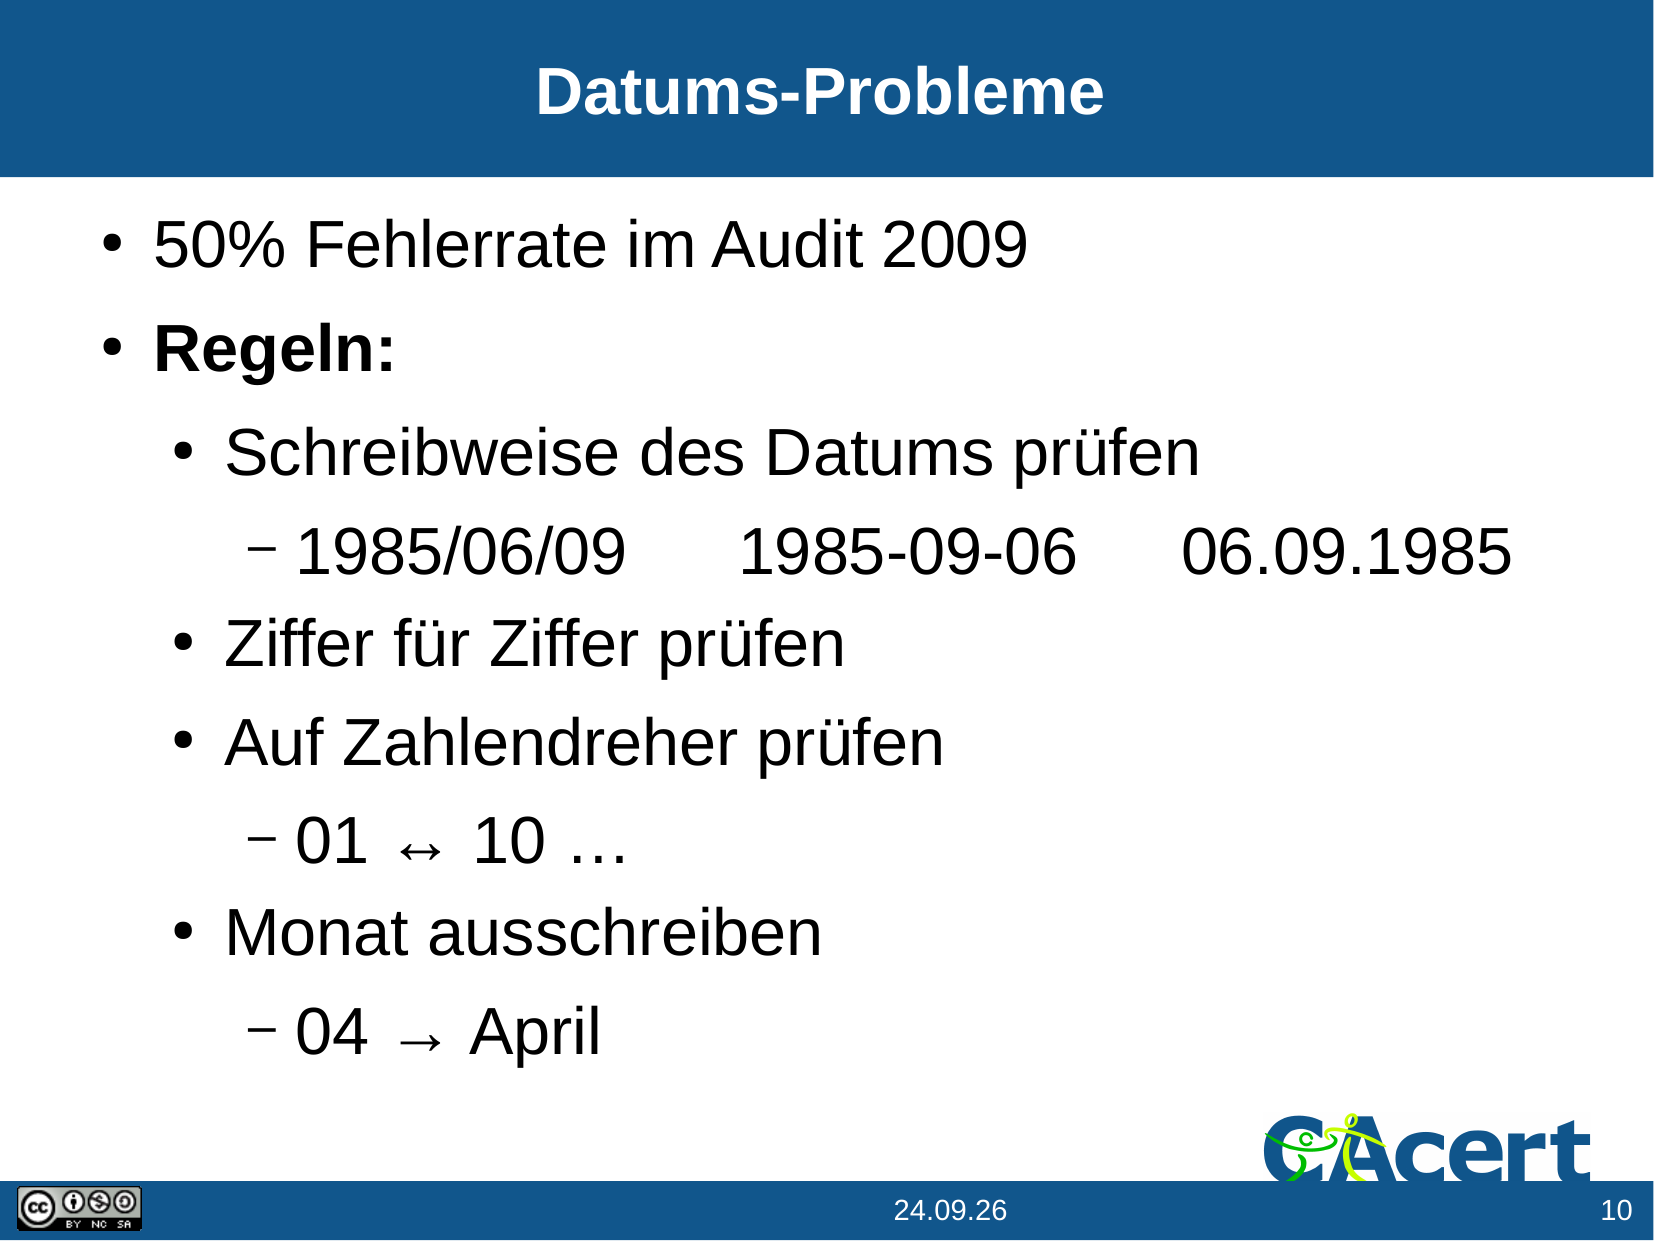

# Datums-Probleme
50% Fehlerrate im Audit 2009
Regeln:
Schreibweise des Datums prüfen
1985/06/09		1985-09-06		06.09.1985
Ziffer für Ziffer prüfen
Auf Zahlendreher prüfen
01 ↔ 10 …
Monat ausschreiben
04 → April